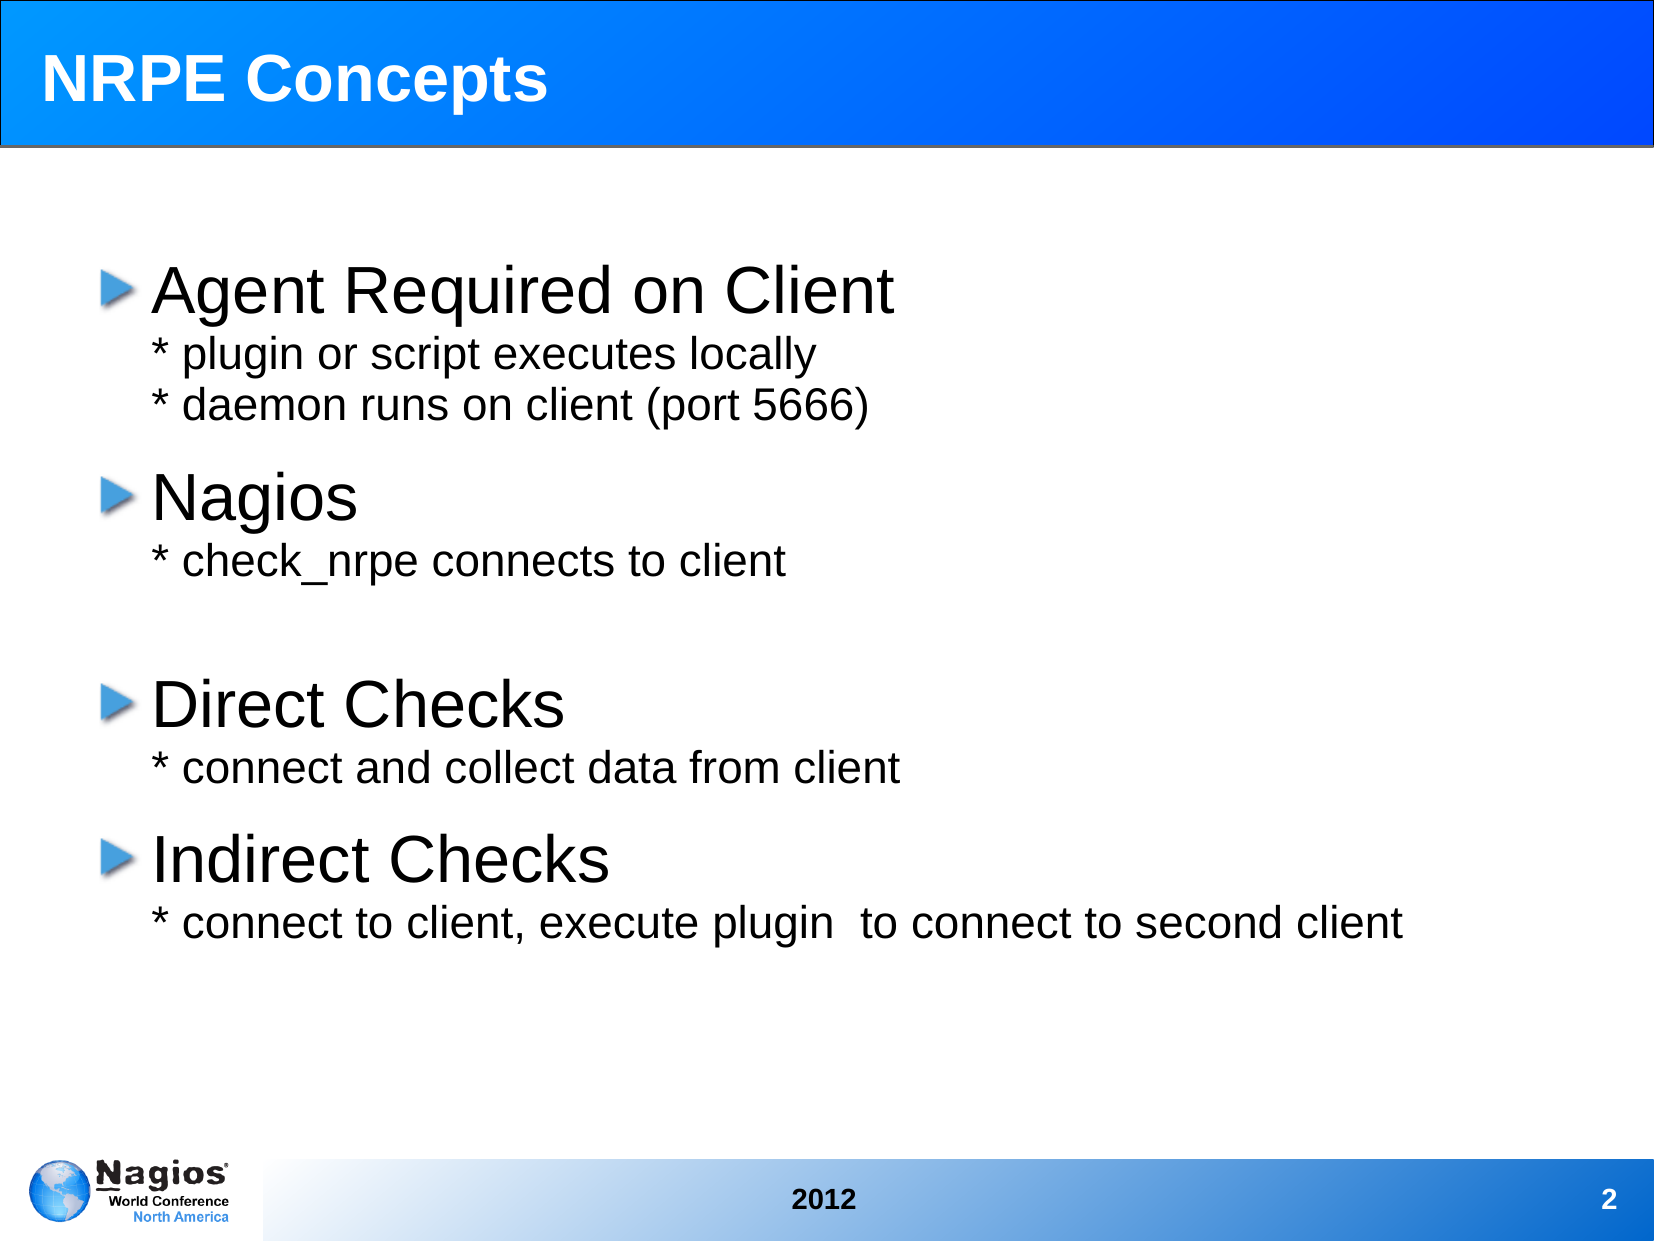

# NRPE Concepts
Agent Required on Client
* plugin or script executes locally
* daemon runs on client (port 5666)
Nagios
* check_nrpe connects to client
Direct Checks
* connect and collect data from client
Indirect Checks
* connect to client, execute plugin to connect to second client
2011
2